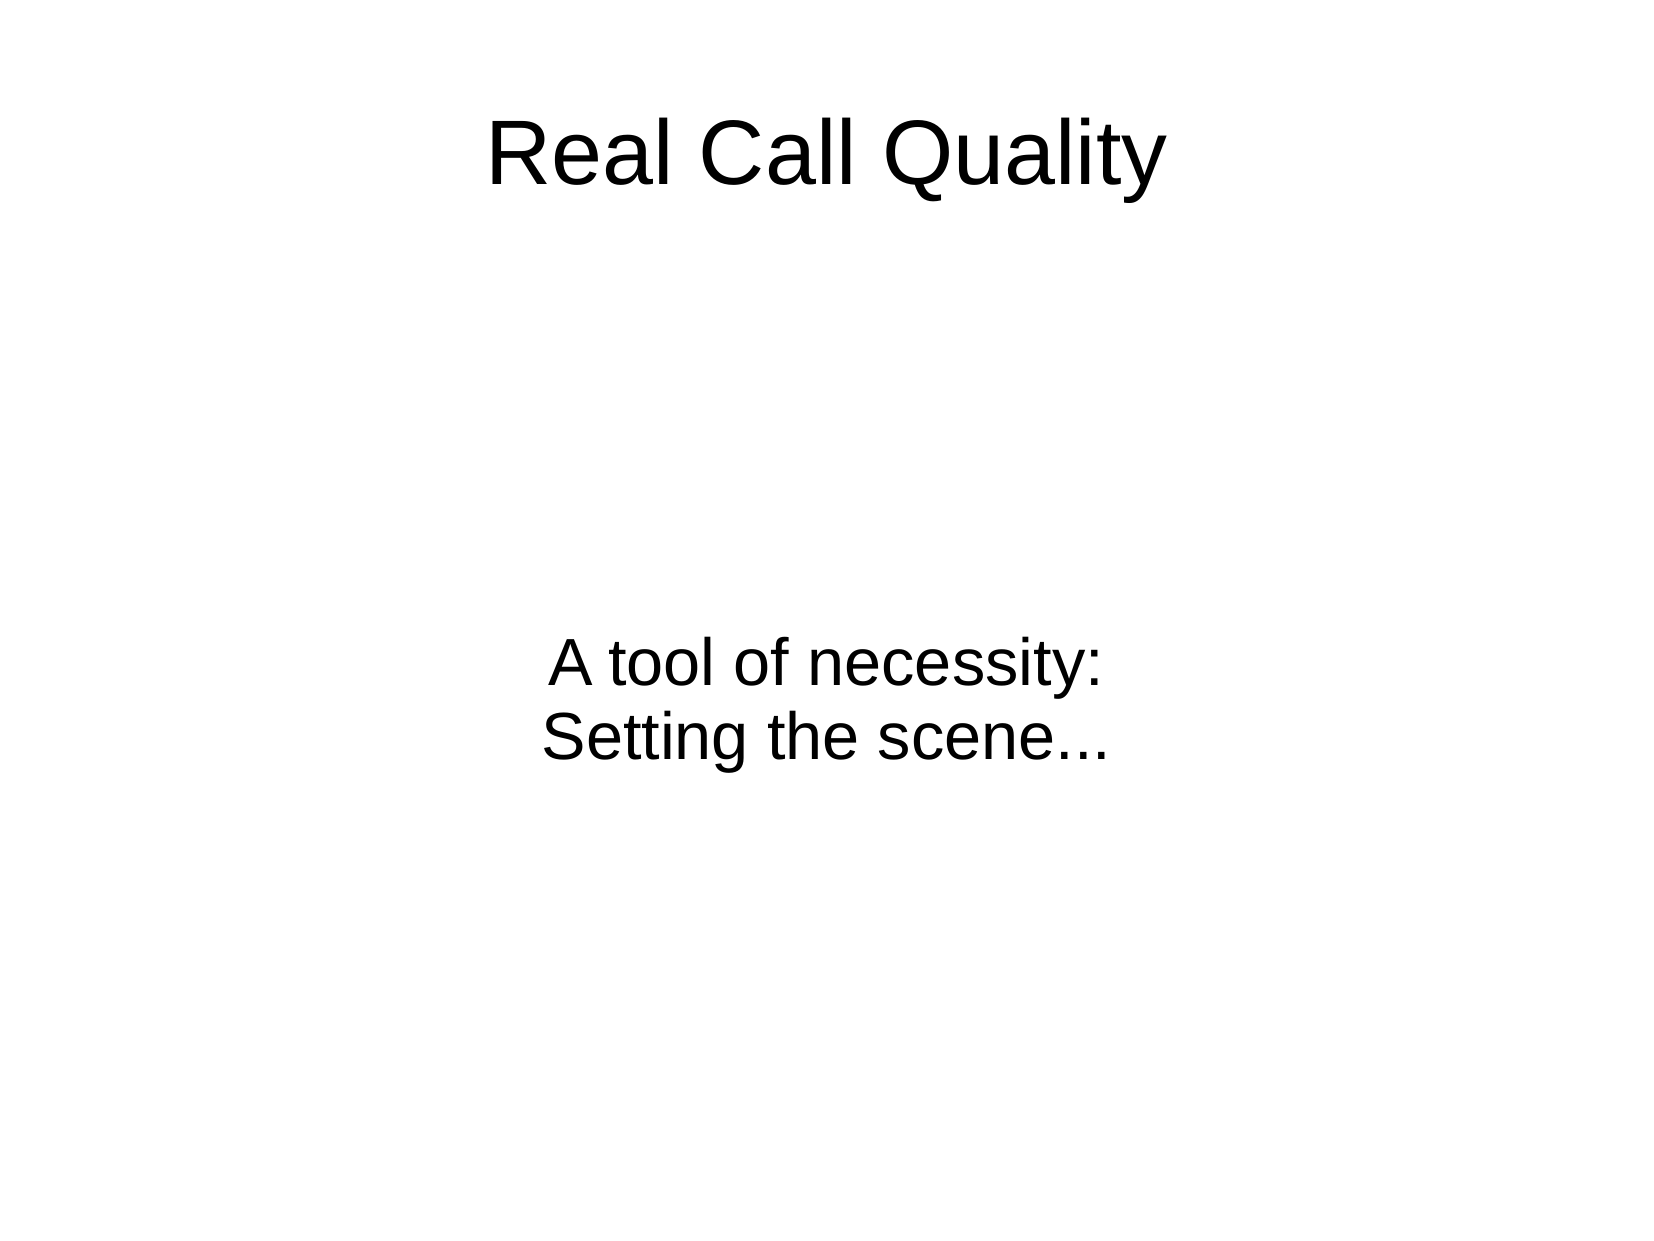

# Real Call Quality
A tool of necessity:
Setting the scene...